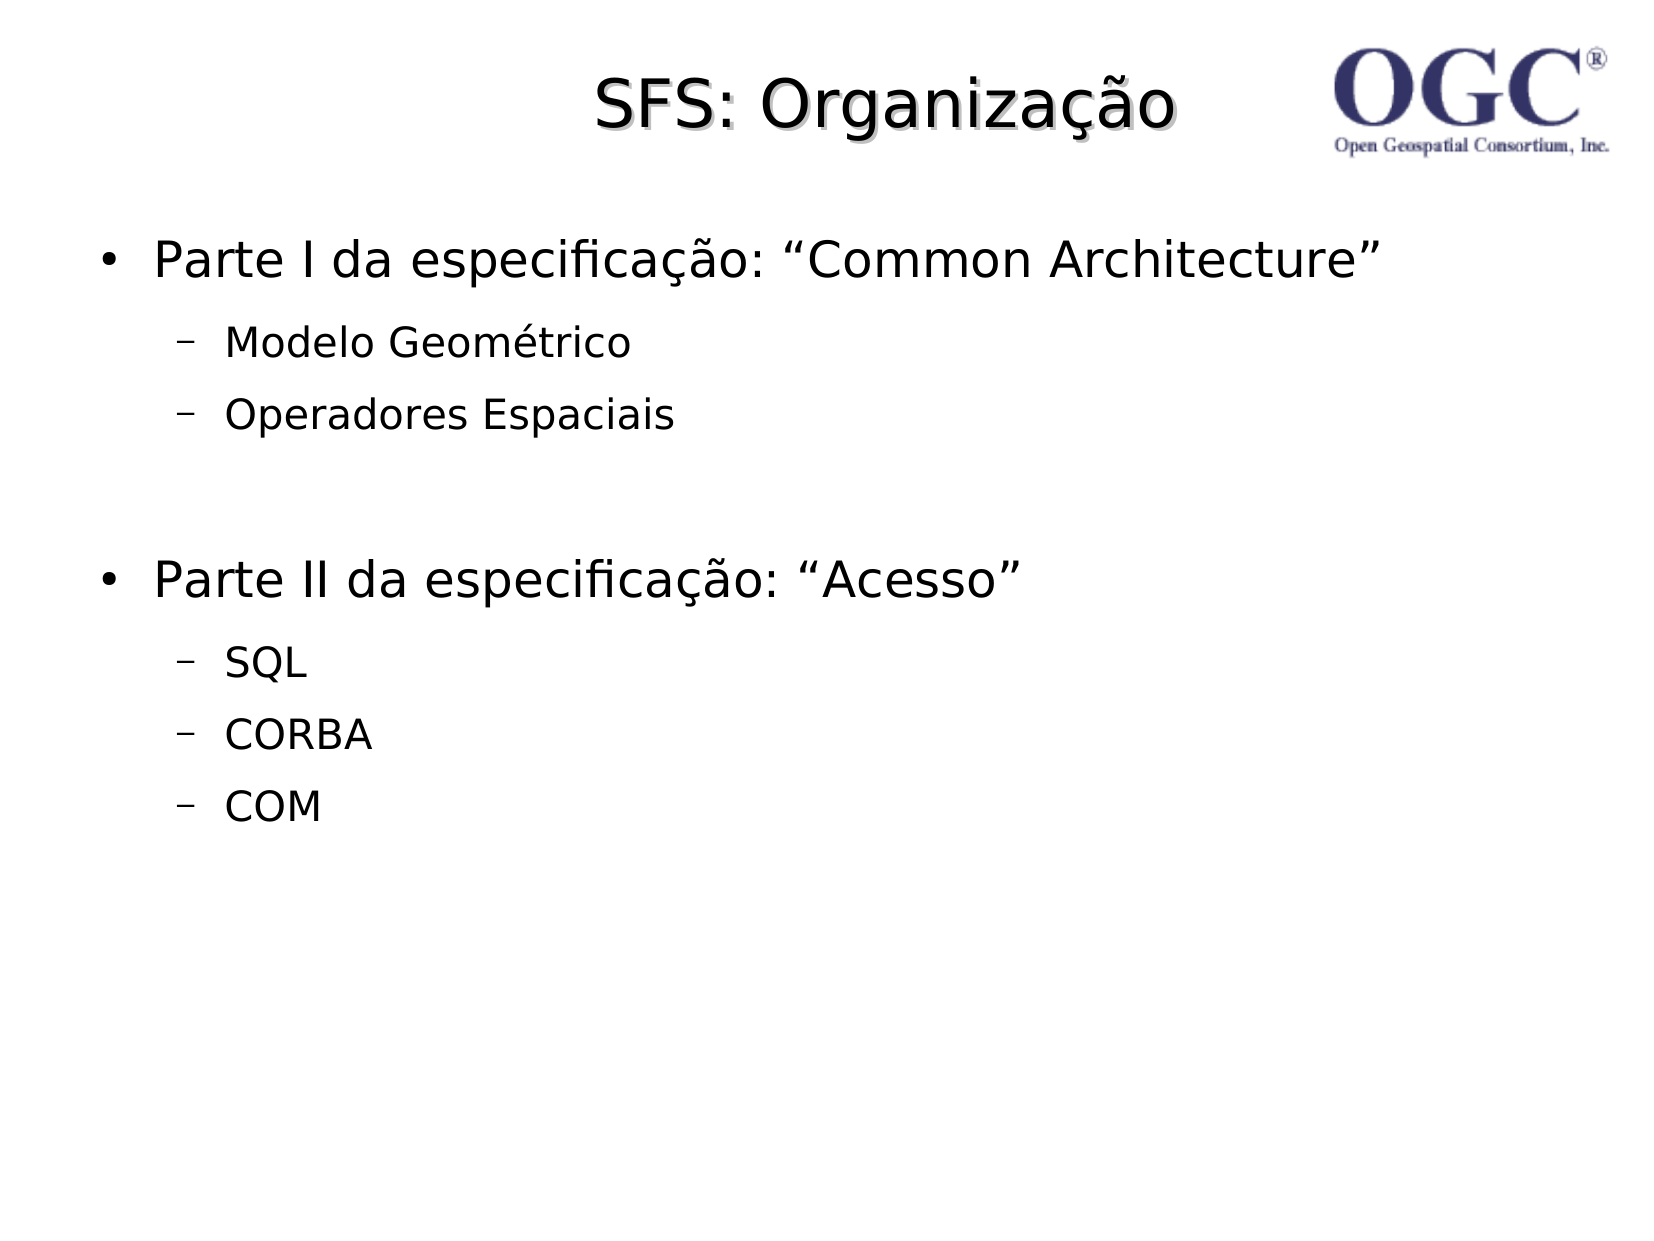

# SFS: Organização
Parte I da especificação: “Common Architecture”
Modelo Geométrico
Operadores Espaciais
Parte II da especificação: “Acesso”
SQL
CORBA
COM